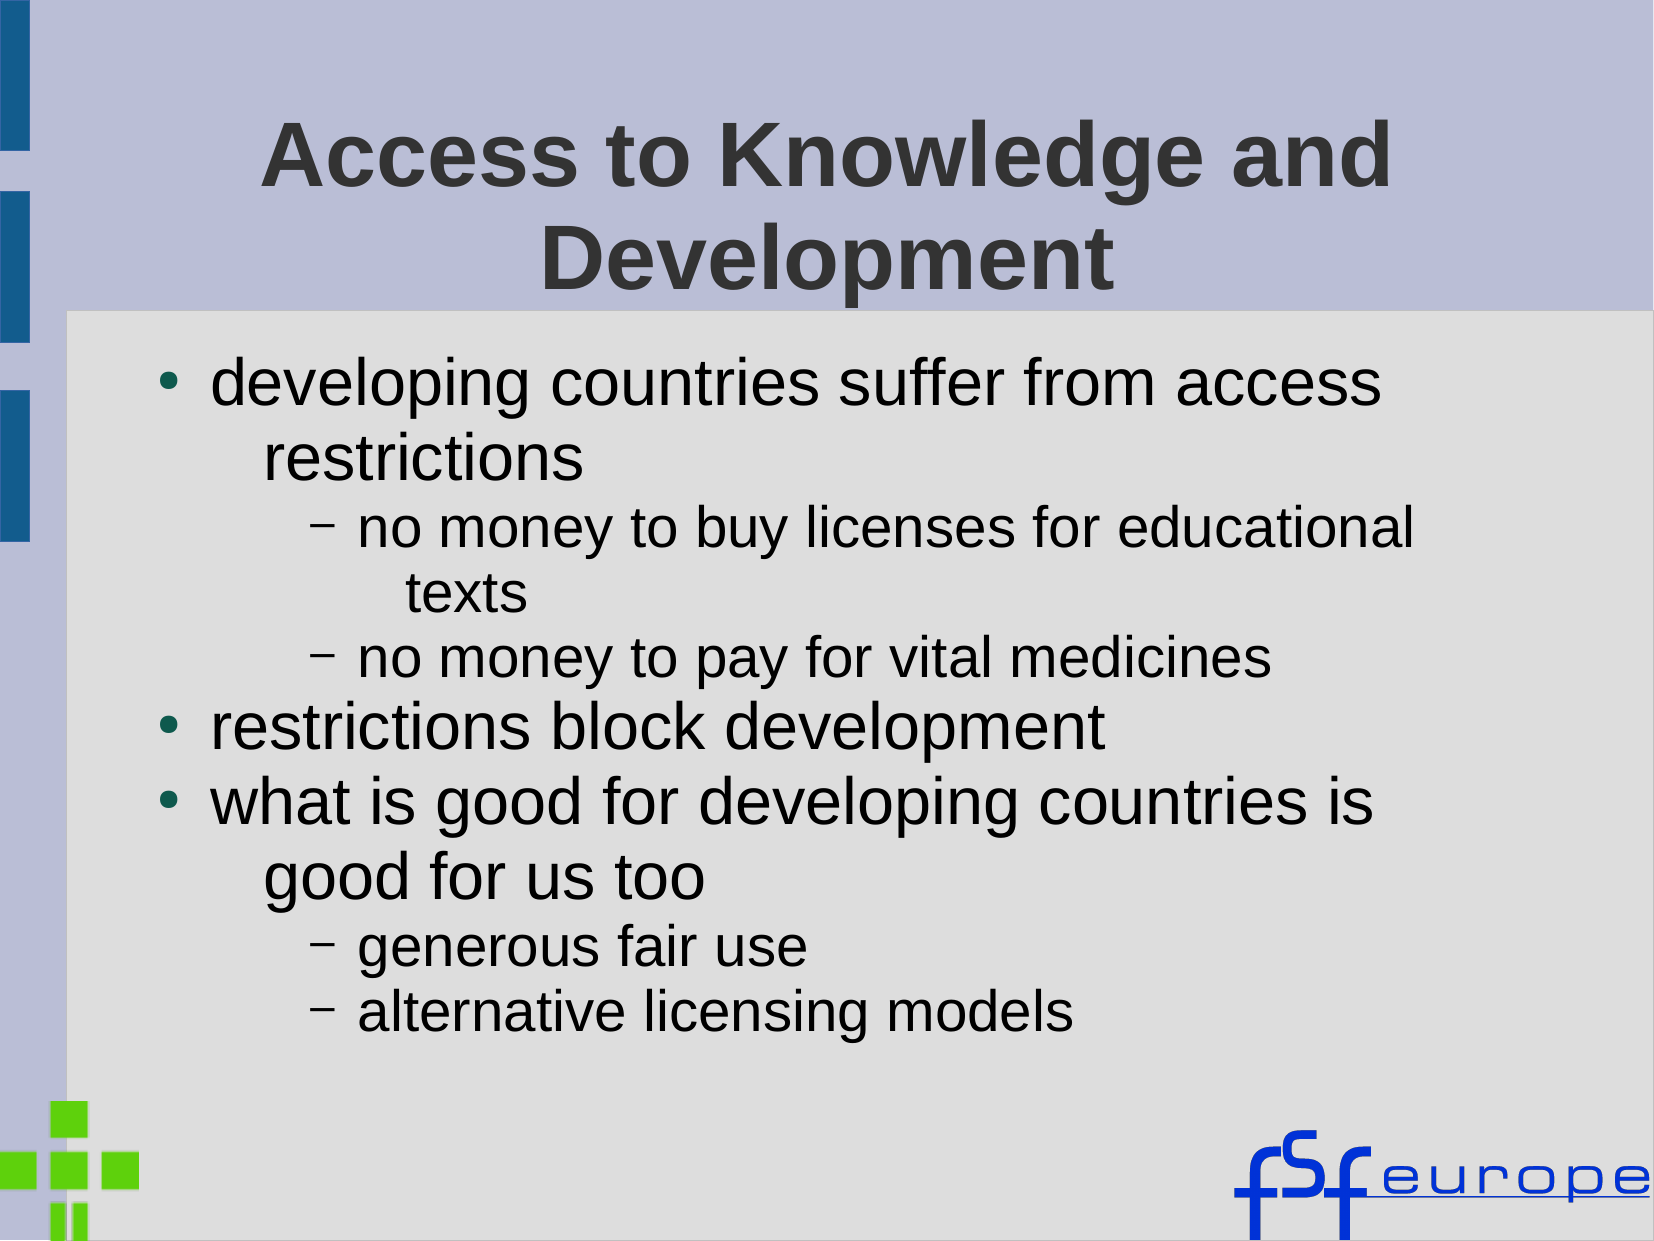

# Access to Knowledge and Development
developing countries suffer from access restrictions
no money to buy licenses for educational texts
no money to pay for vital medicines
restrictions block development
what is good for developing countries is good for us too
generous fair use
alternative licensing models